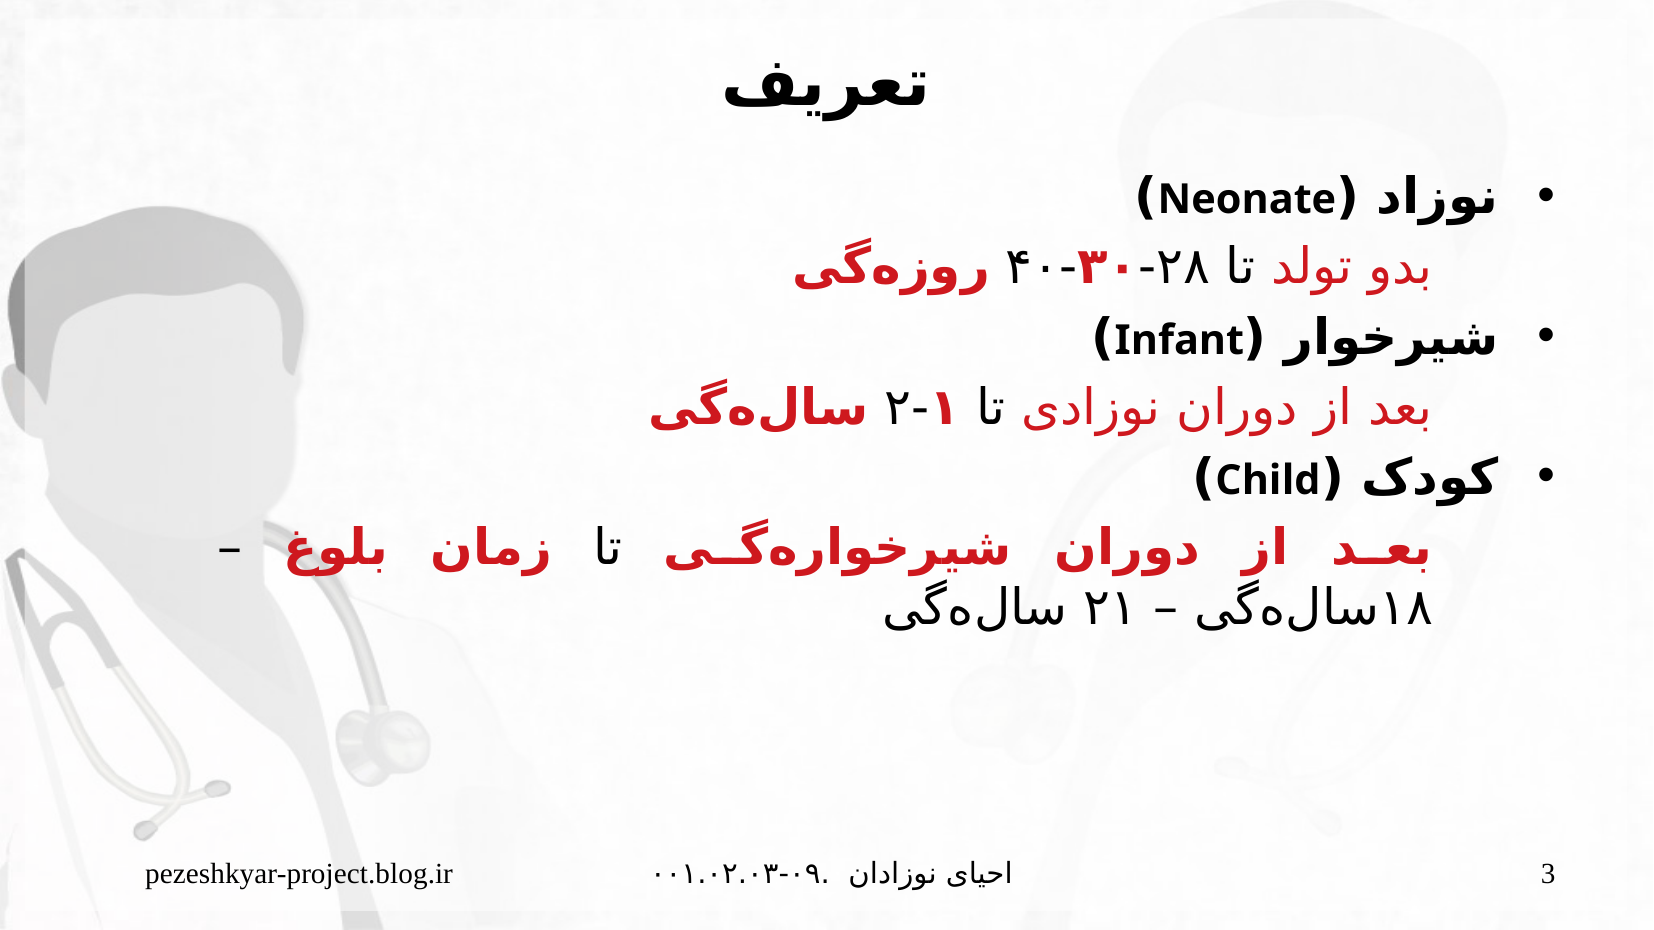

# تعریف
نوزاد (Neonate)
	بدو تولد تا ۲۸-۳۰-۴۰ روزه‌گی
شیرخوار (Infant)
بعد از دوران نوزادی تا ۱-۲ سال‌ه‌گی
کودک (Child)
بعد از دوران شیرخواره‌‌گی تا زمان بلوغ – ۱۸سال‌ه‌گی – ۲۱ سال‌ه‌گی
pezeshkyar-project.blog.ir
۰۰۱.۰۲.۰۳-۰۹. احیای نوزادان
3